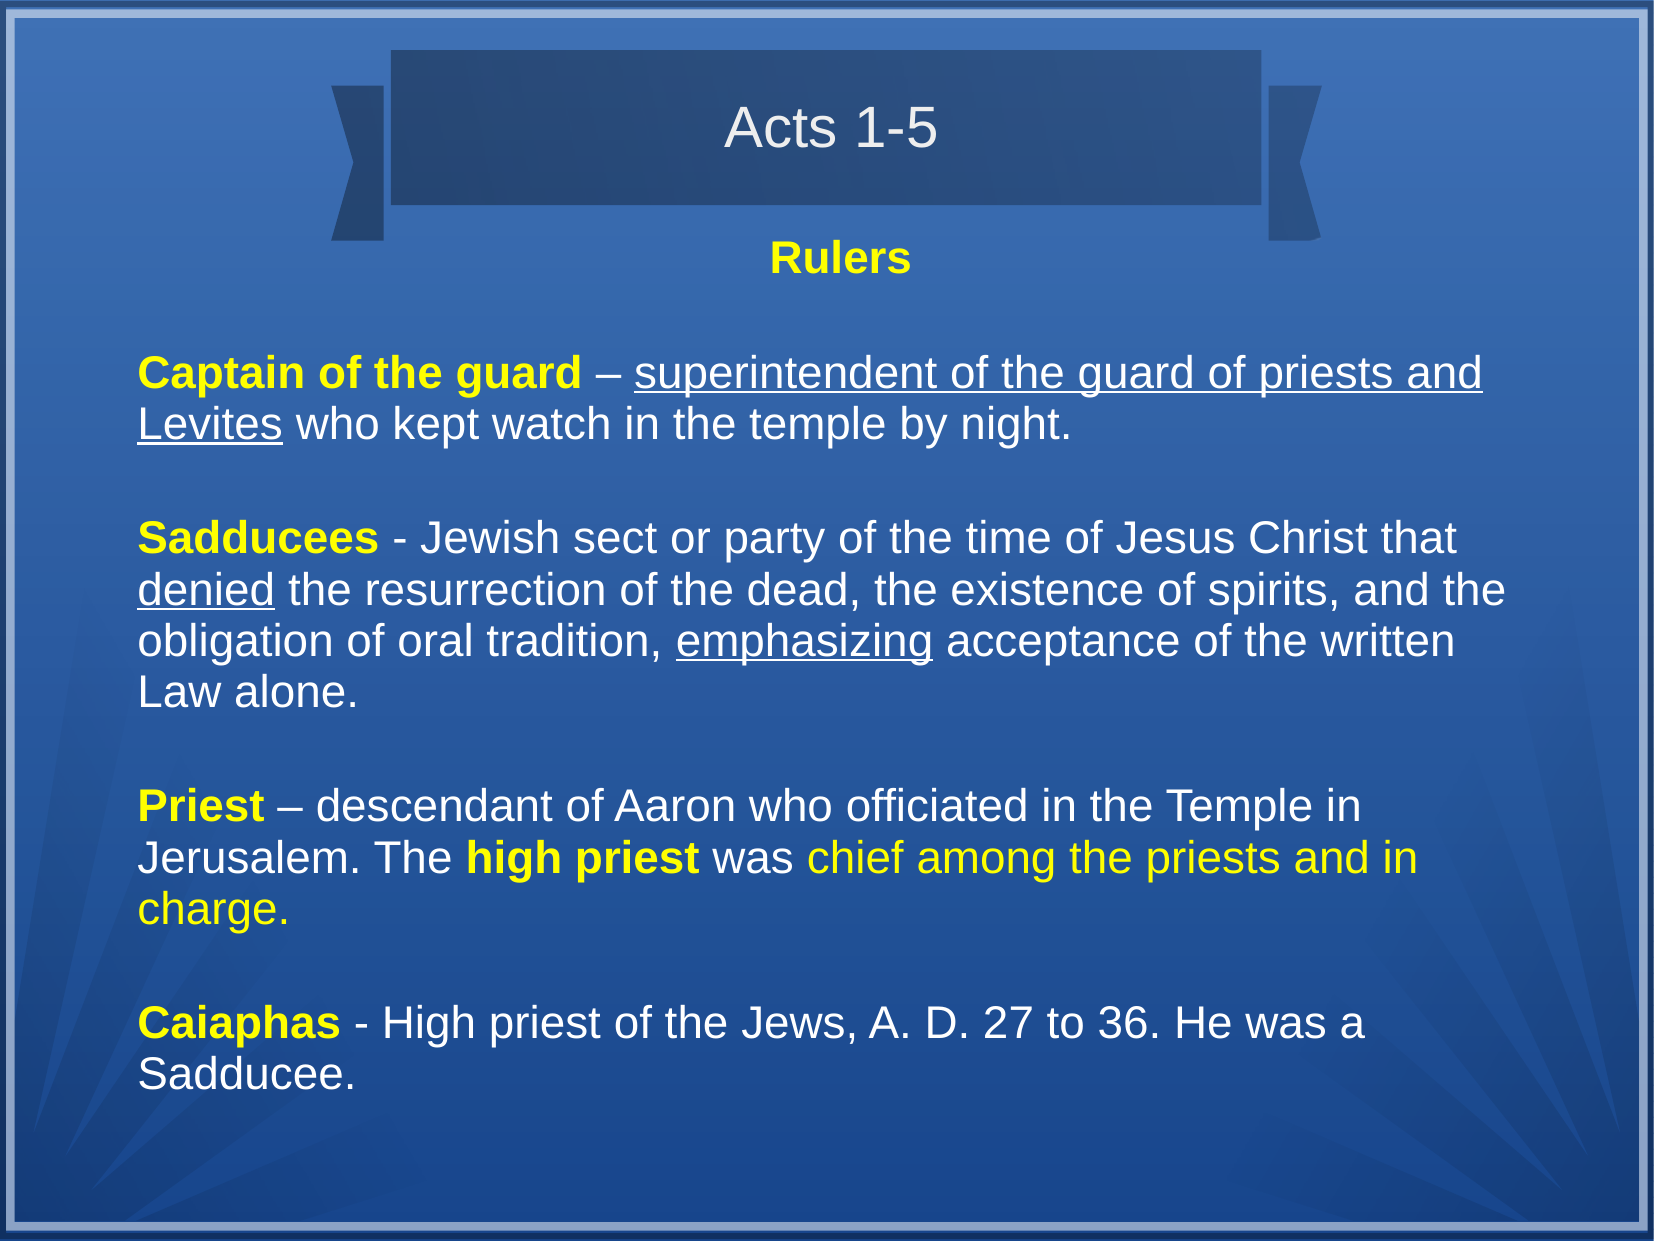

Acts 1-5
Rulers
Captain of the guard – superintendent of the guard of priests and Levites who kept watch in the temple by night.
Sadducees - Jewish sect or party of the time of Jesus Christ that denied the resurrection of the dead, the existence of spirits, and the obligation of oral tradition, emphasizing acceptance of the written Law alone.
Priest – descendant of Aaron who officiated in the Temple in Jerusalem. The high priest was chief among the priests and in charge.
Caiaphas - High priest of the Jews, A. D. 27 to 36. He was a Sadducee.